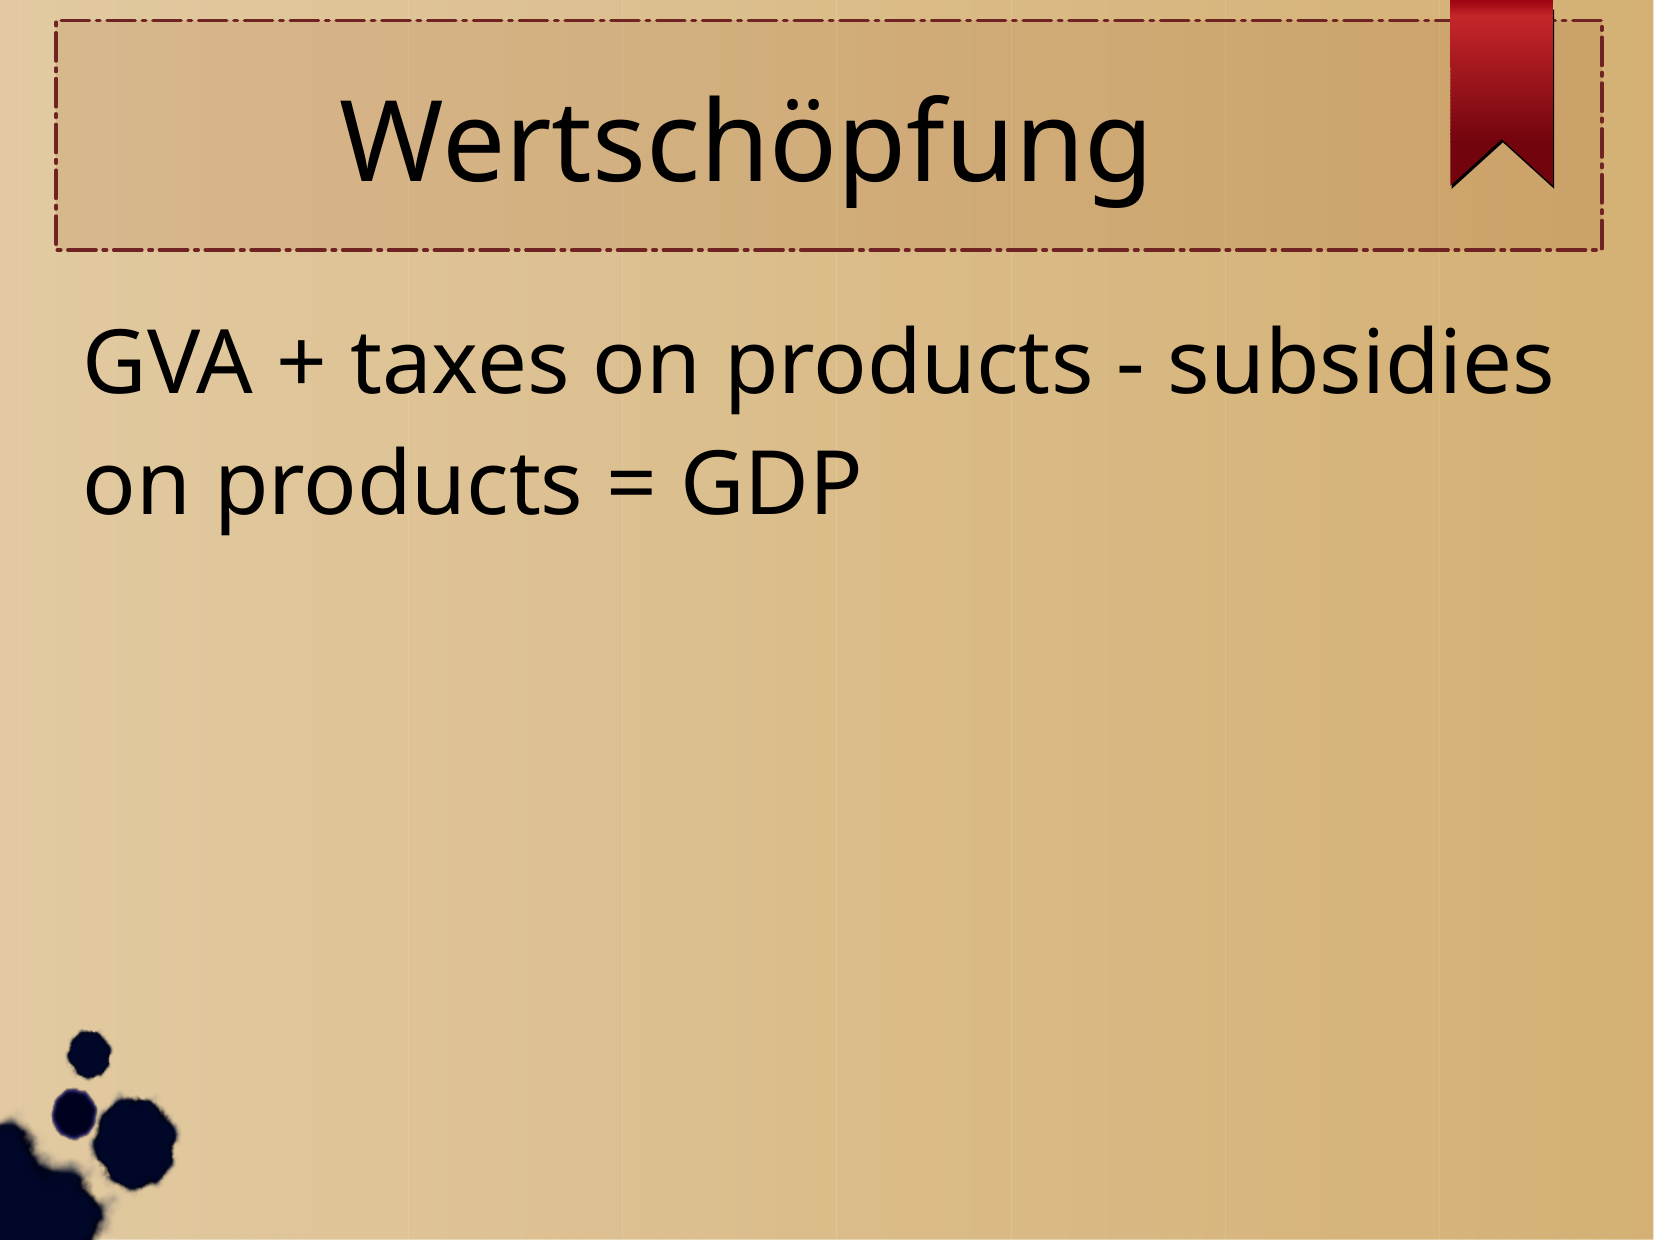

# Wertschöpfung
GVA + taxes on products - subsidies on products = GDP